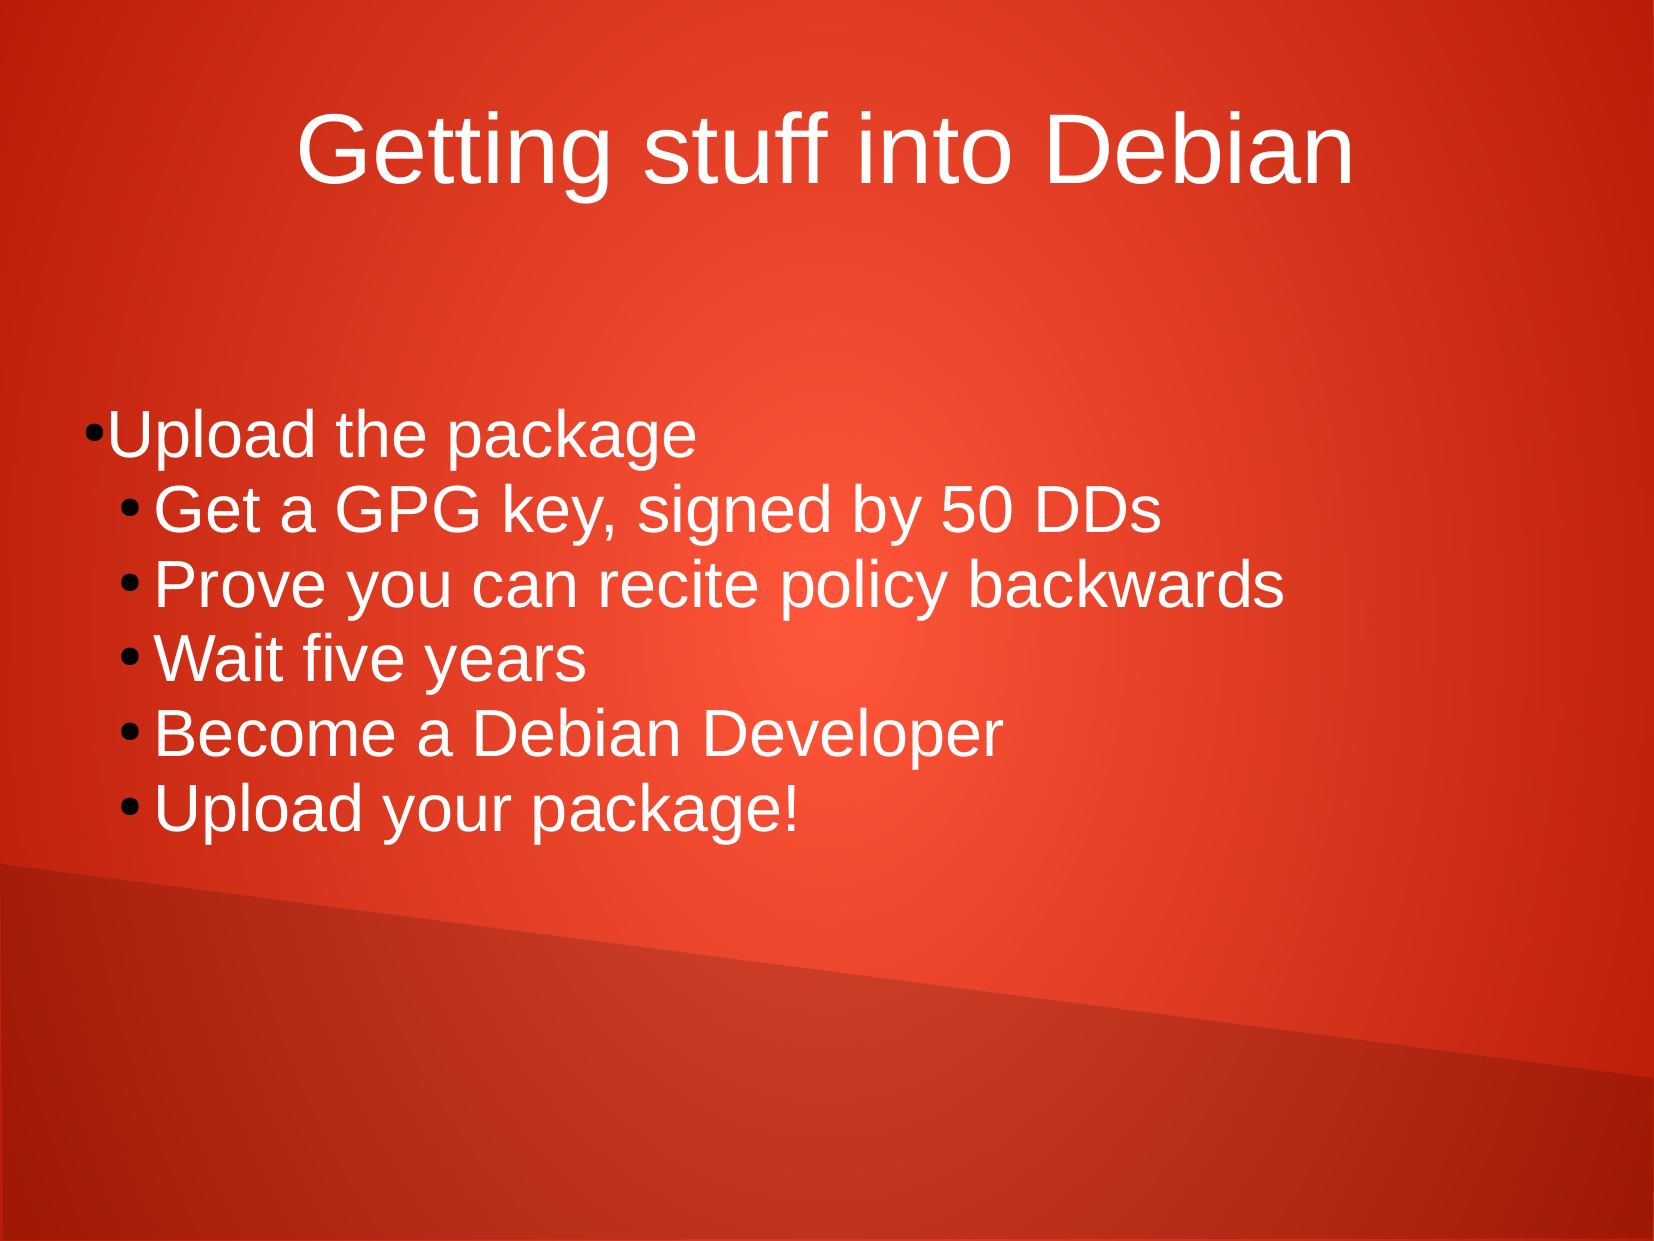

# Getting stuff into Debian
Upload the package
Get a GPG key, signed by 50 DDs
Prove you can recite policy backwards
Wait five years
Become a Debian Developer
Upload your package!